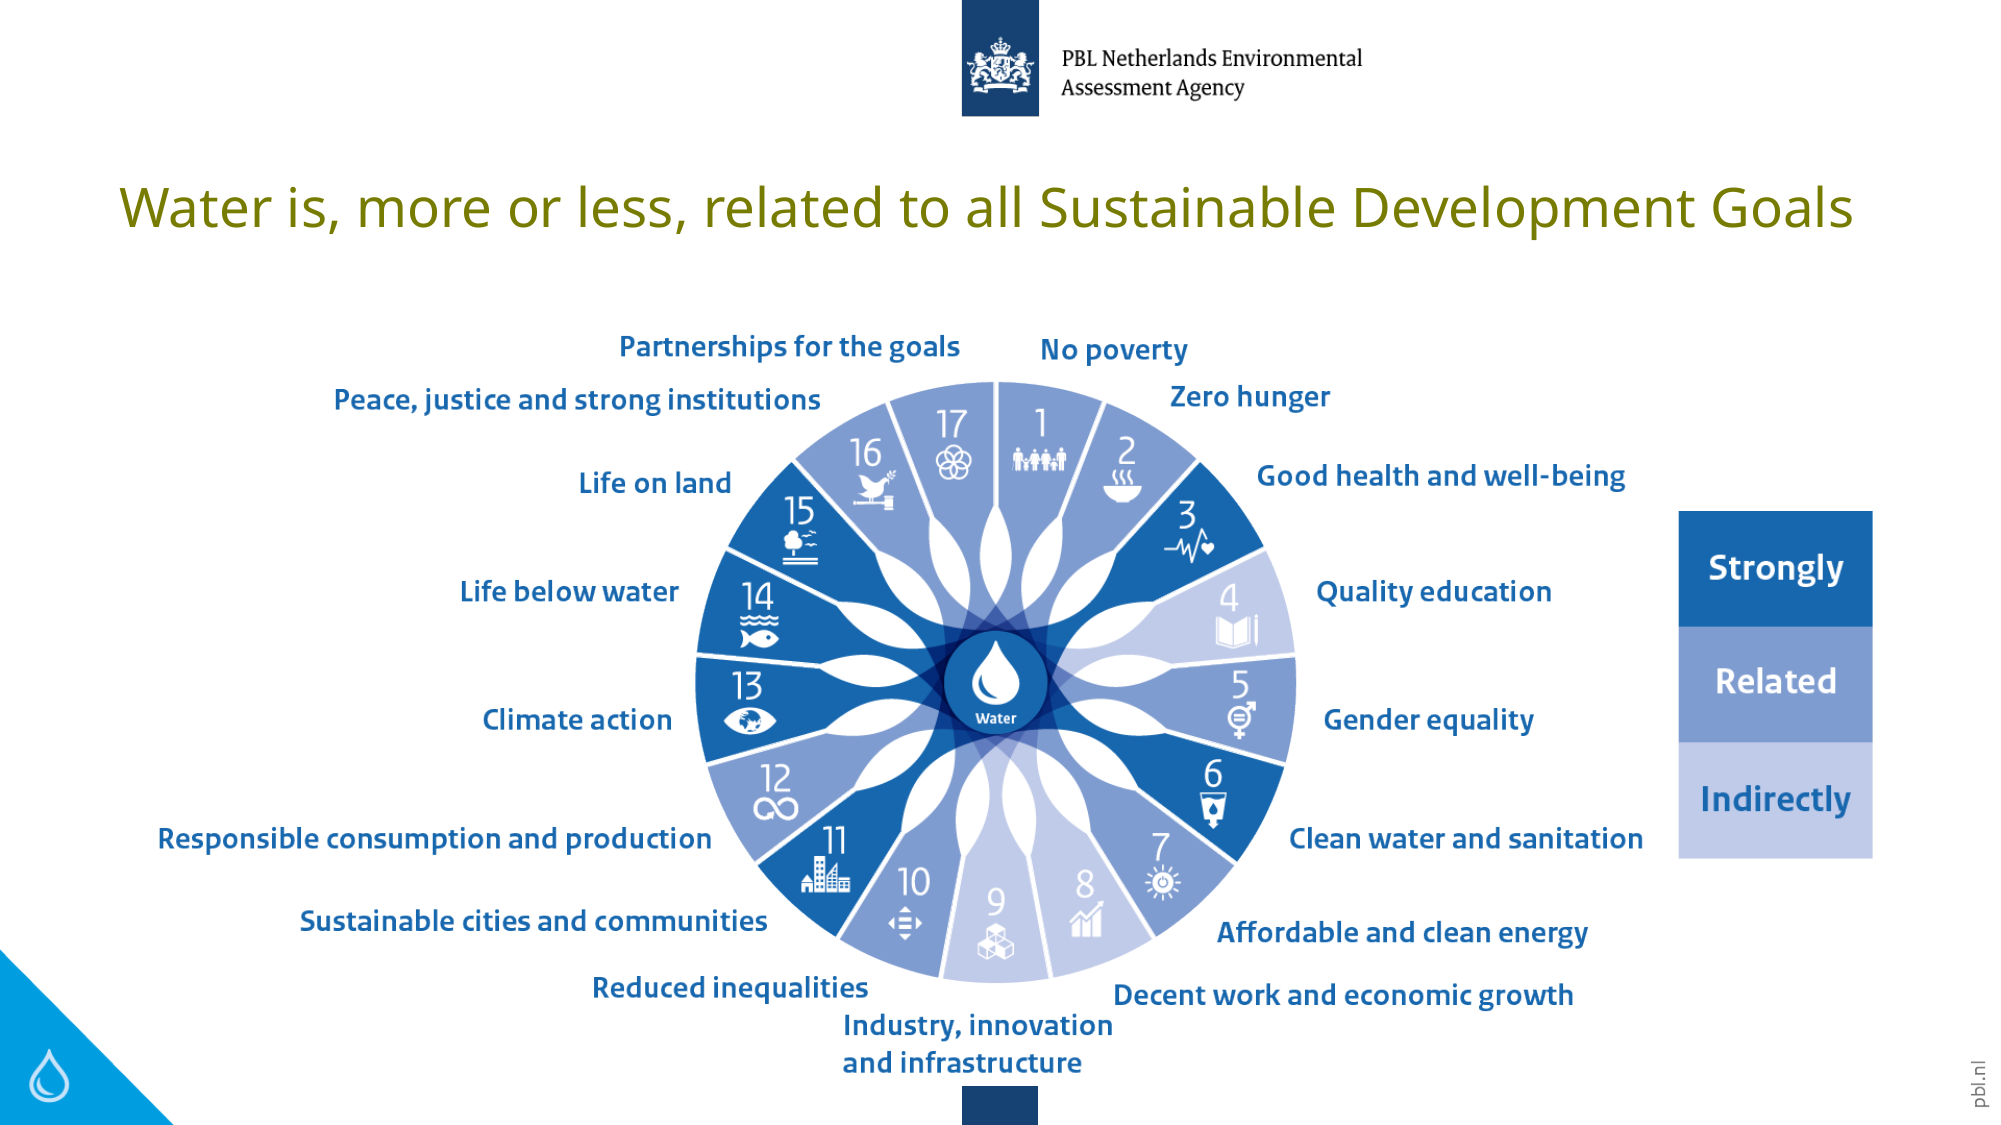

# Water is, more or less, related to all Sustainable Development Goals